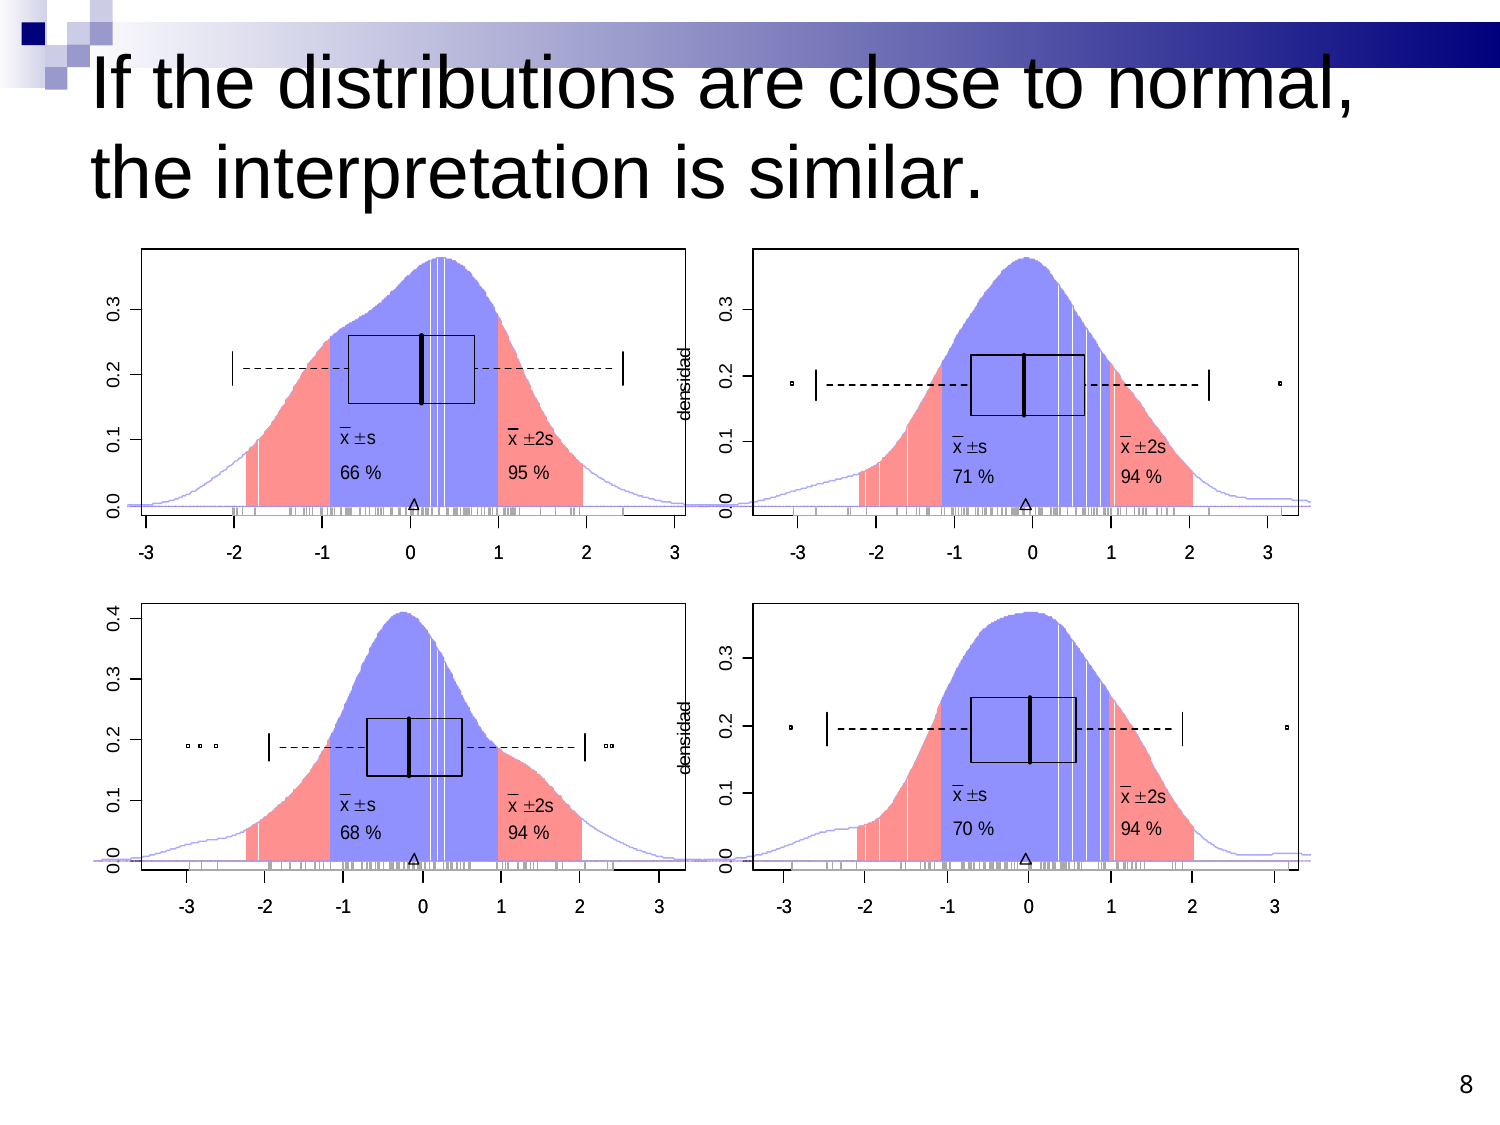

# If the distributions are close to normal, the interpretation is similar.